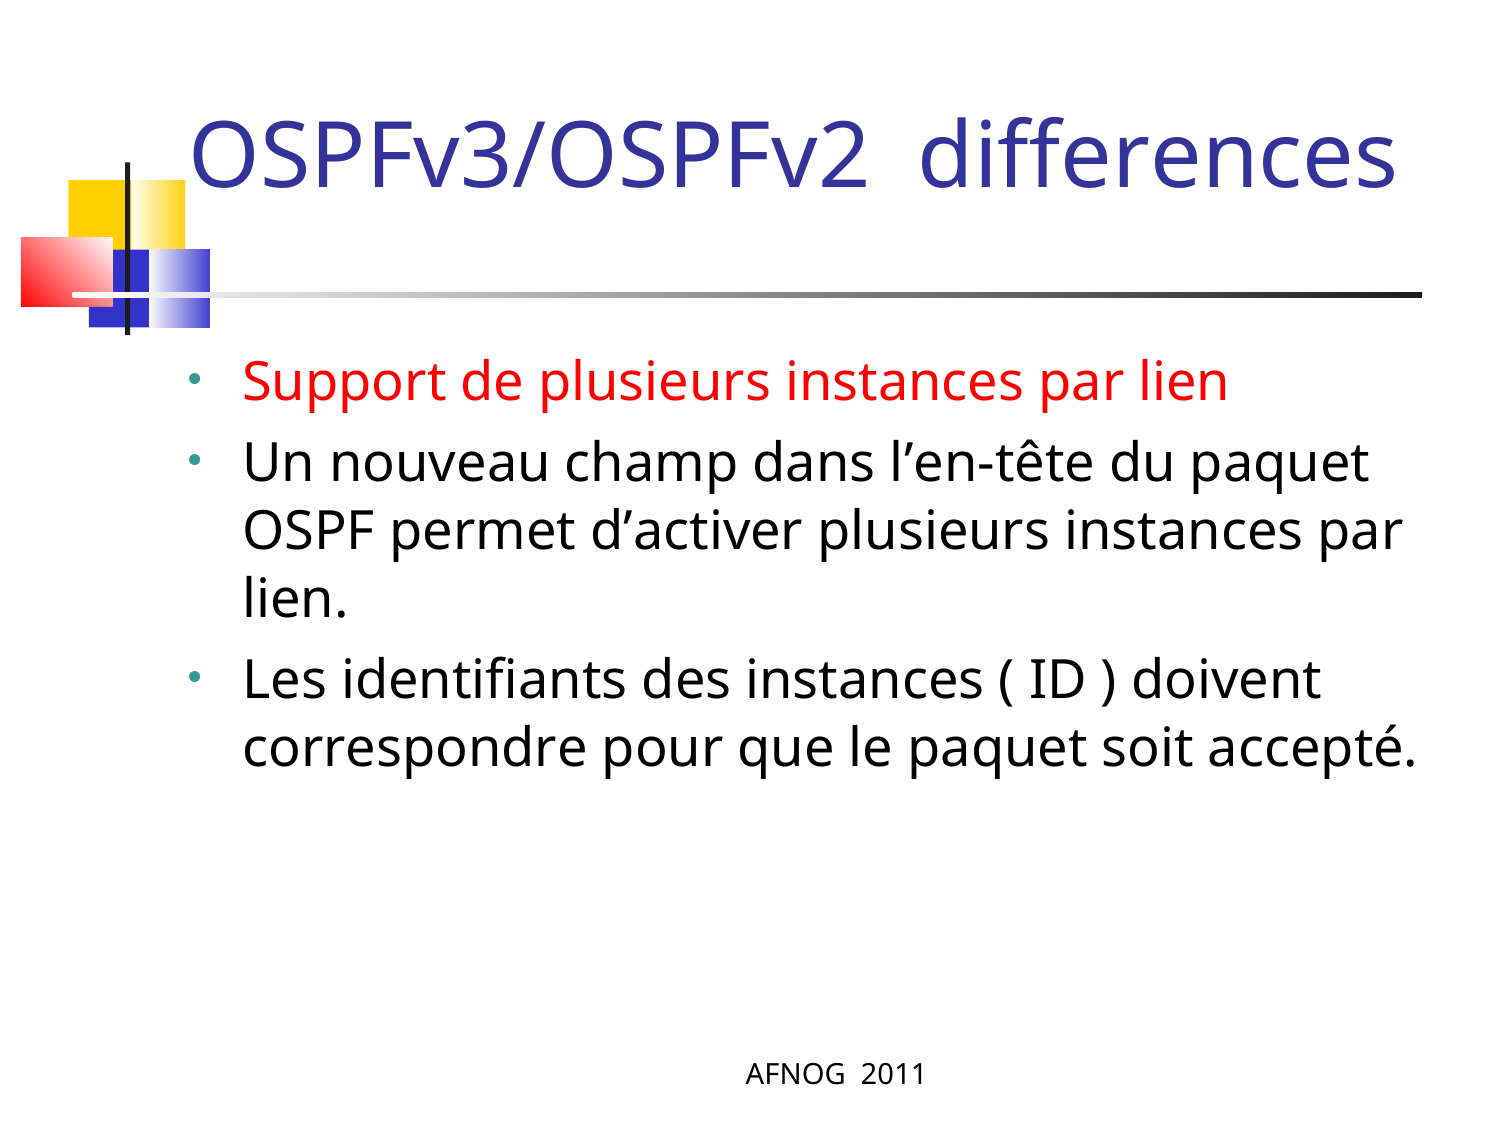

# OSPFv3/OSPFv2 differences
Support de plusieurs instances par lien
Un nouveau champ dans l’en-tête du paquet OSPF permet d’activer plusieurs instances par lien.
Les identifiants des instances ( ID ) doivent correspondre pour que le paquet soit accepté.
AFNOG 2011